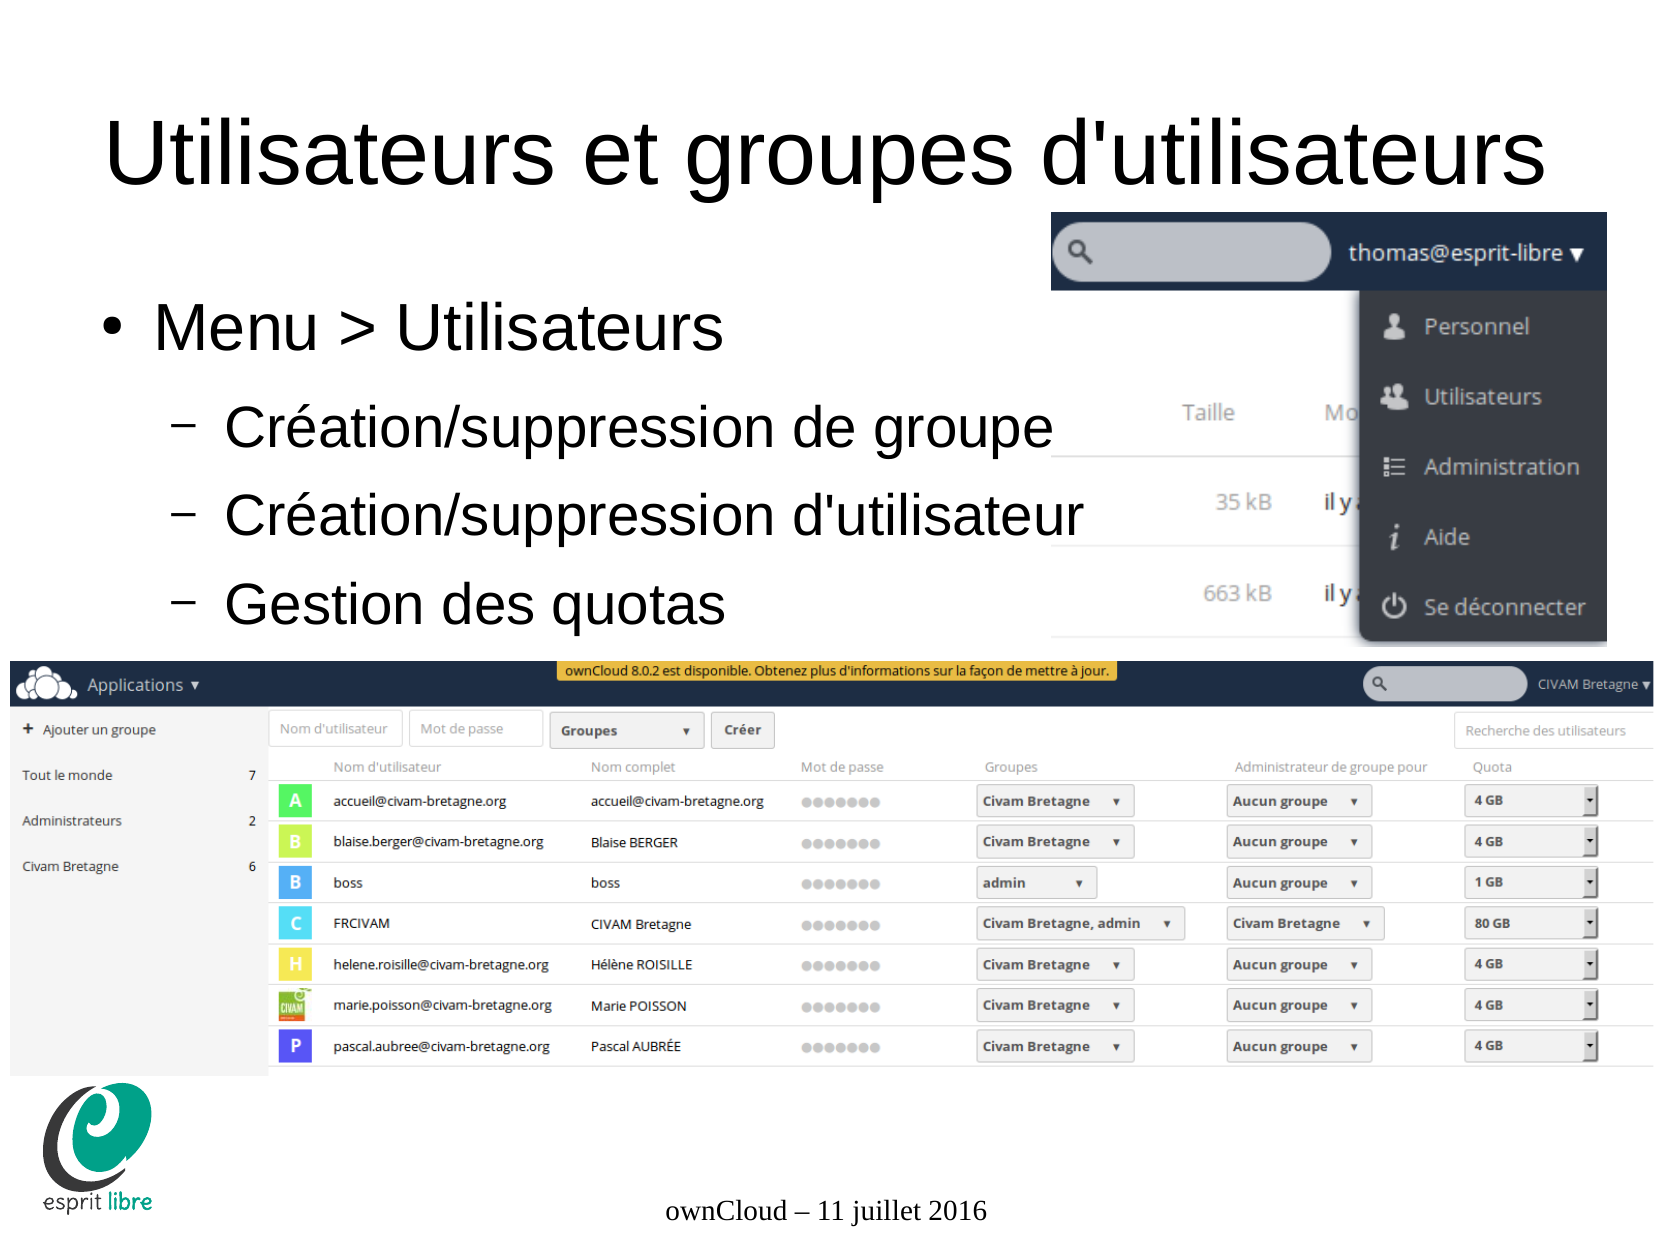

# Utilisateurs et groupes d'utilisateurs
Menu > Utilisateurs
Création/suppression de groupe
Création/suppression d'utilisateur
Gestion des quotas